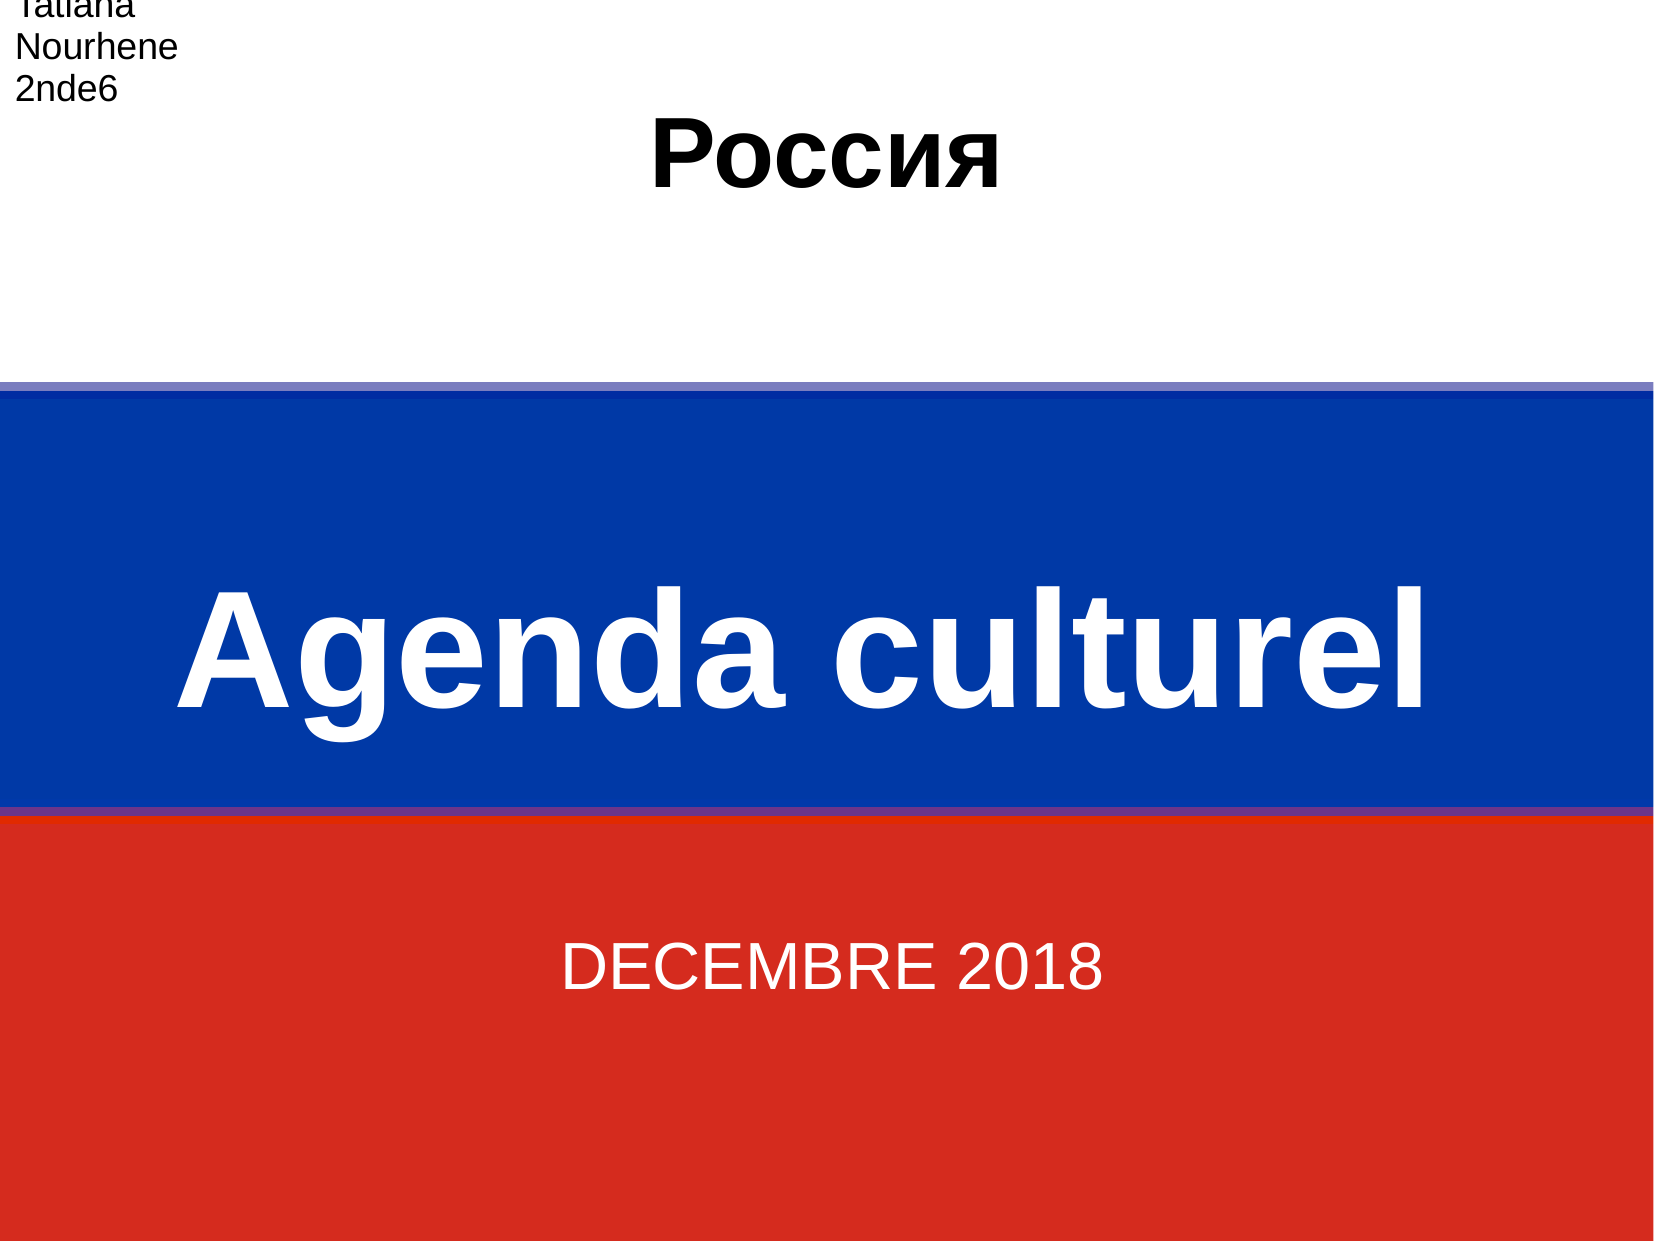

Tatiana
Nourhene
2nde6
# Россия
Agenda culturel
DECEMBRE 2018